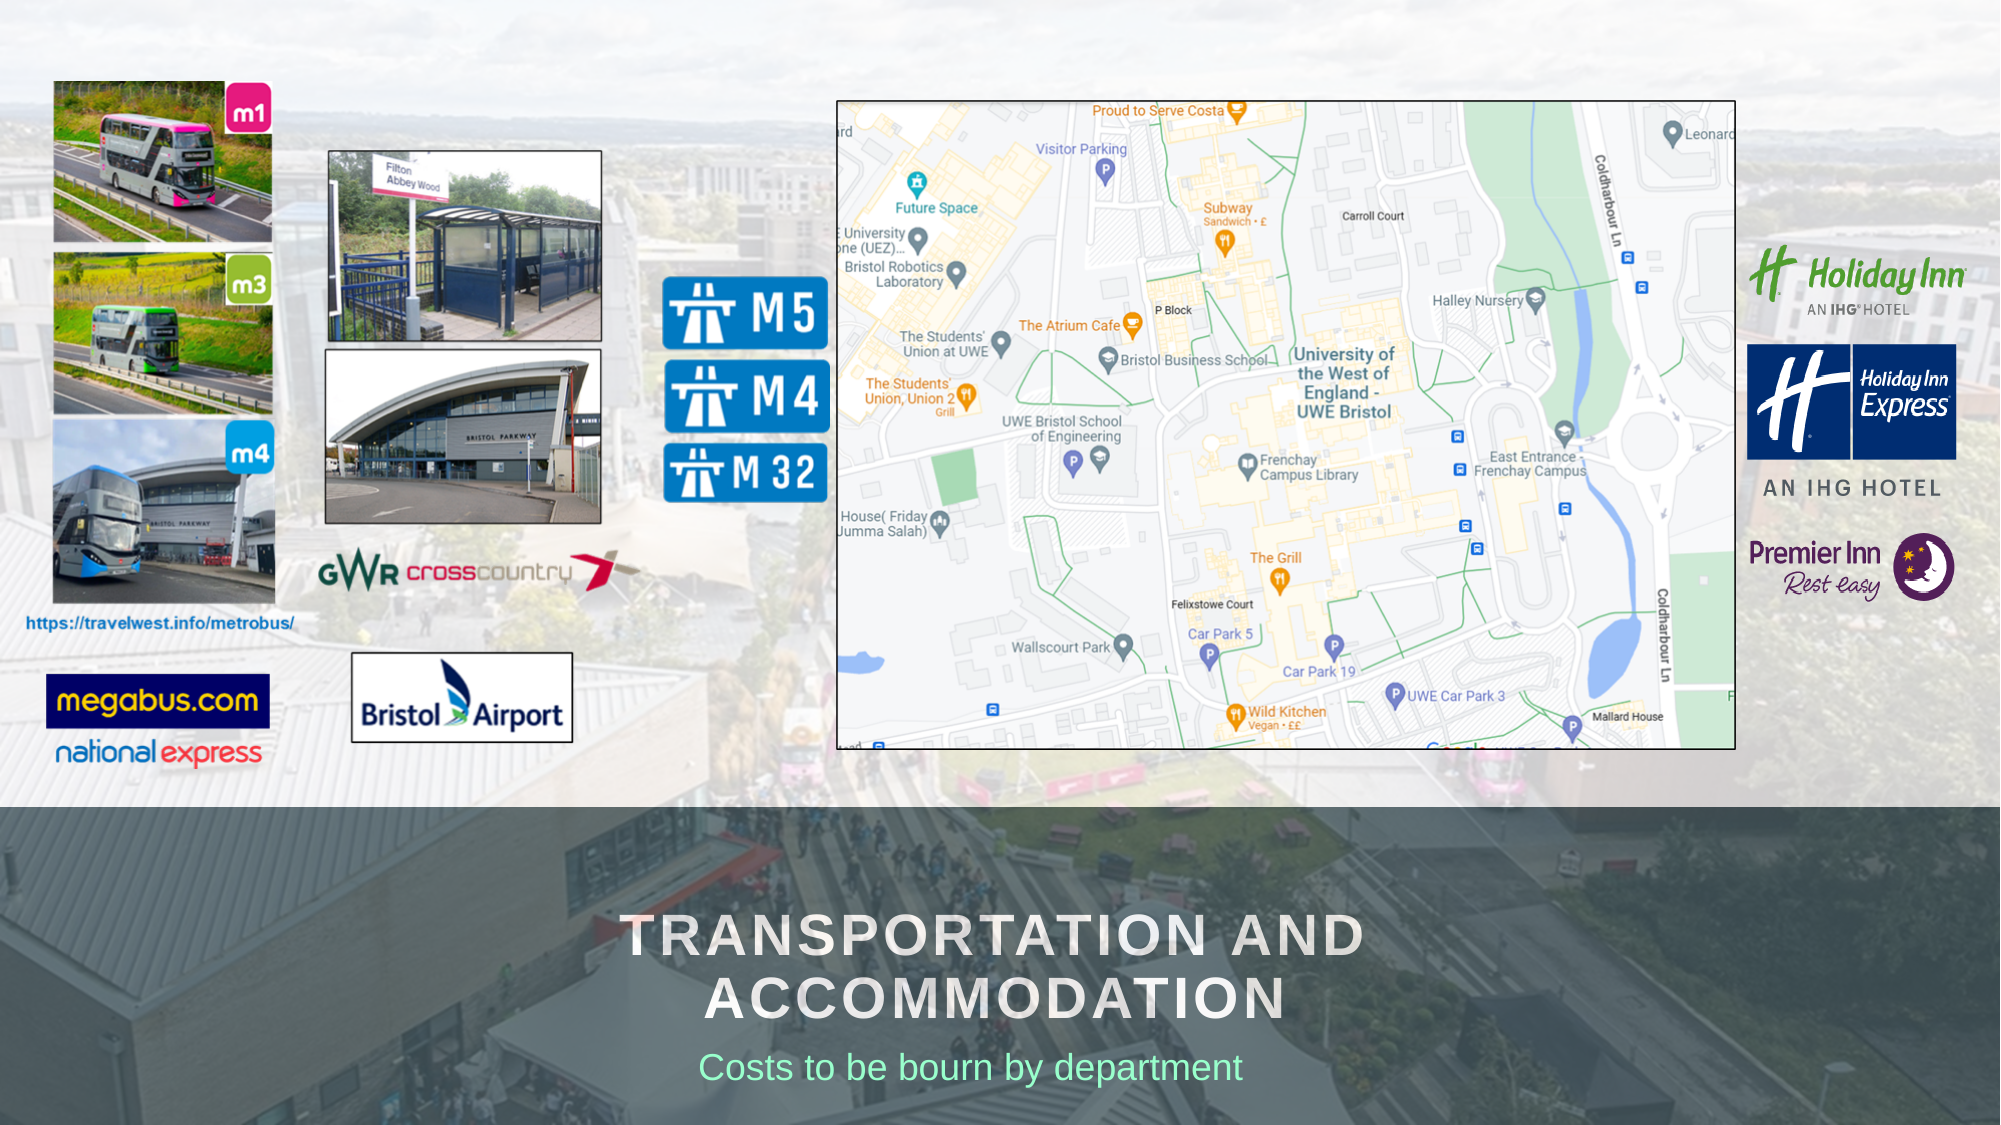

Transportation and Accommodation
Costs to be bourn by department